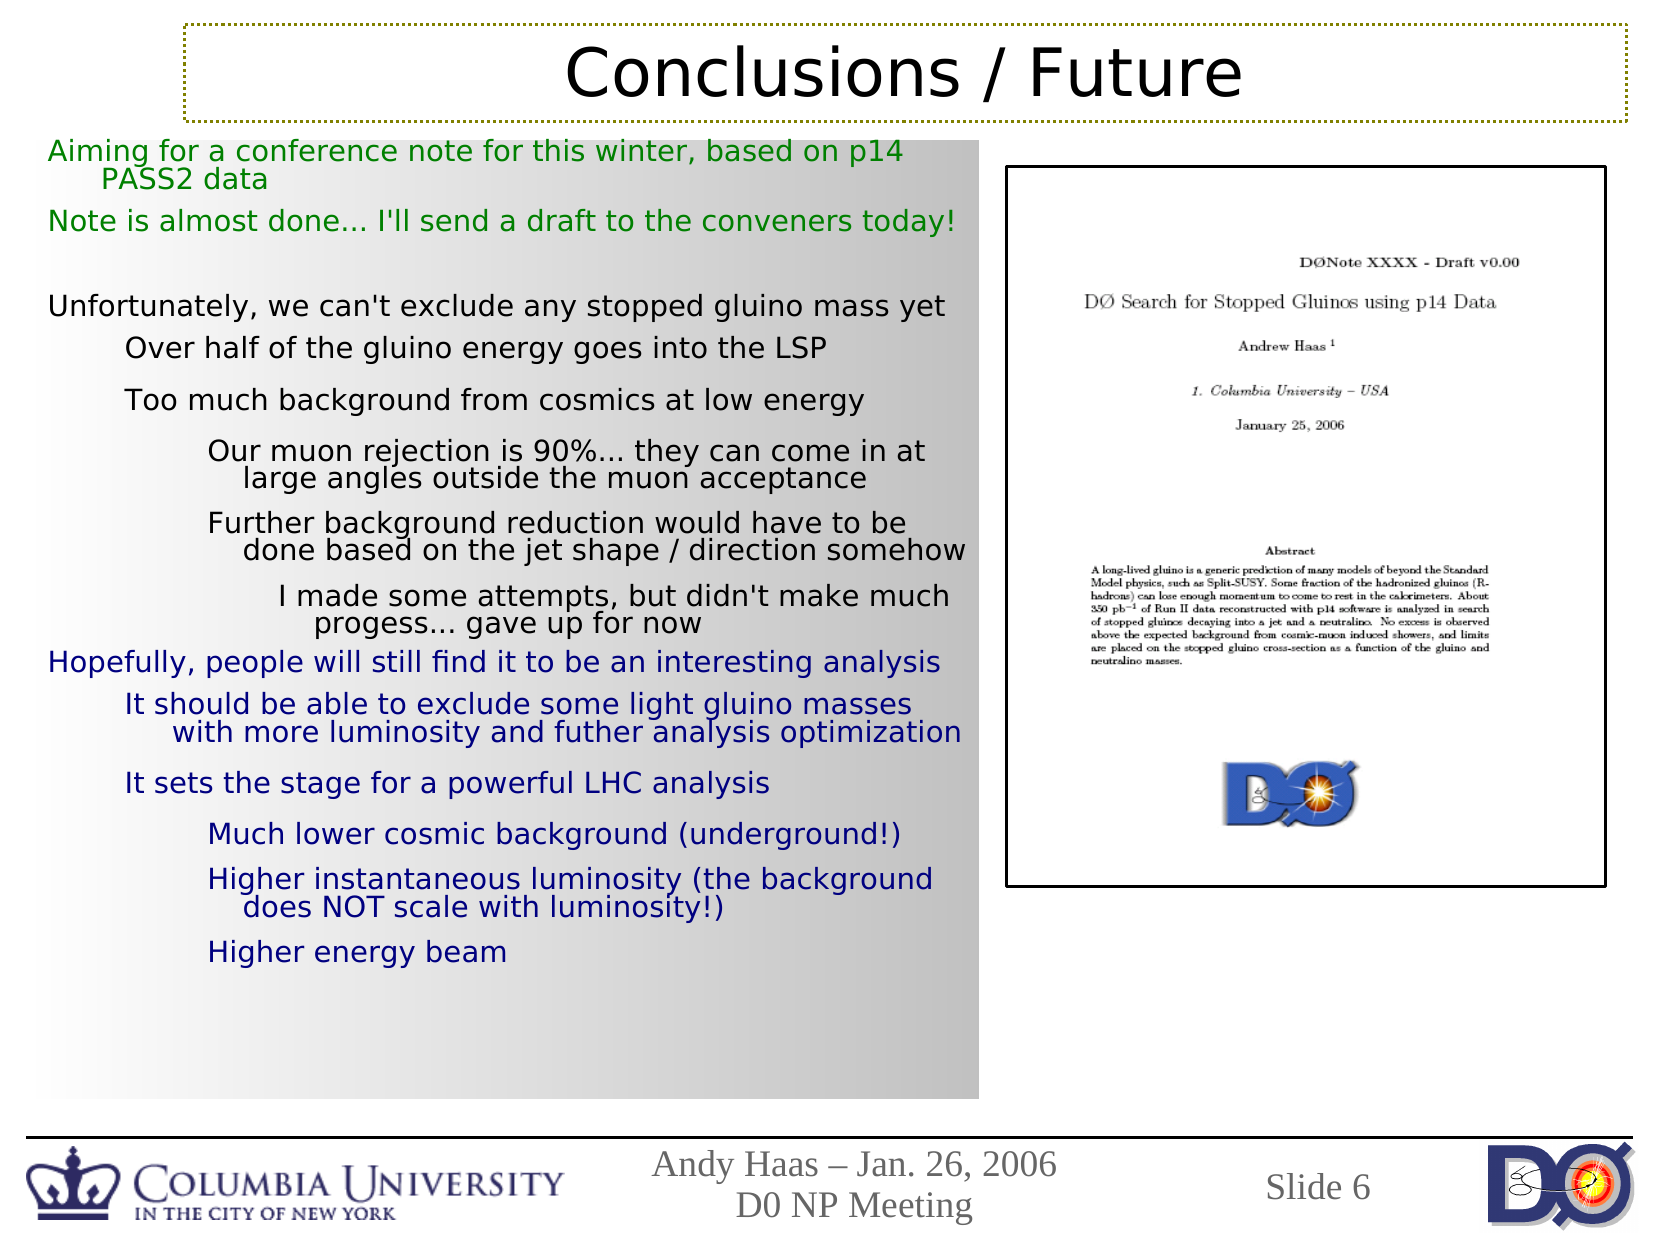

# Conclusions / Future
Aiming for a conference note for this winter, based on p14 PASS2 data
Note is almost done... I'll send a draft to the conveners today!
Unfortunately, we can't exclude any stopped gluino mass yet
Over half of the gluino energy goes into the LSP
Too much background from cosmics at low energy
Our muon rejection is 90%... they can come in at large angles outside the muon acceptance
Further background reduction would have to be done based on the jet shape / direction somehow
I made some attempts, but didn't make much progess... gave up for now
Hopefully, people will still find it to be an interesting analysis
It should be able to exclude some light gluino masses with more luminosity and futher analysis optimization
It sets the stage for a powerful LHC analysis
Much lower cosmic background (underground!)
Higher instantaneous luminosity (the background does NOT scale with luminosity!)
Higher energy beam